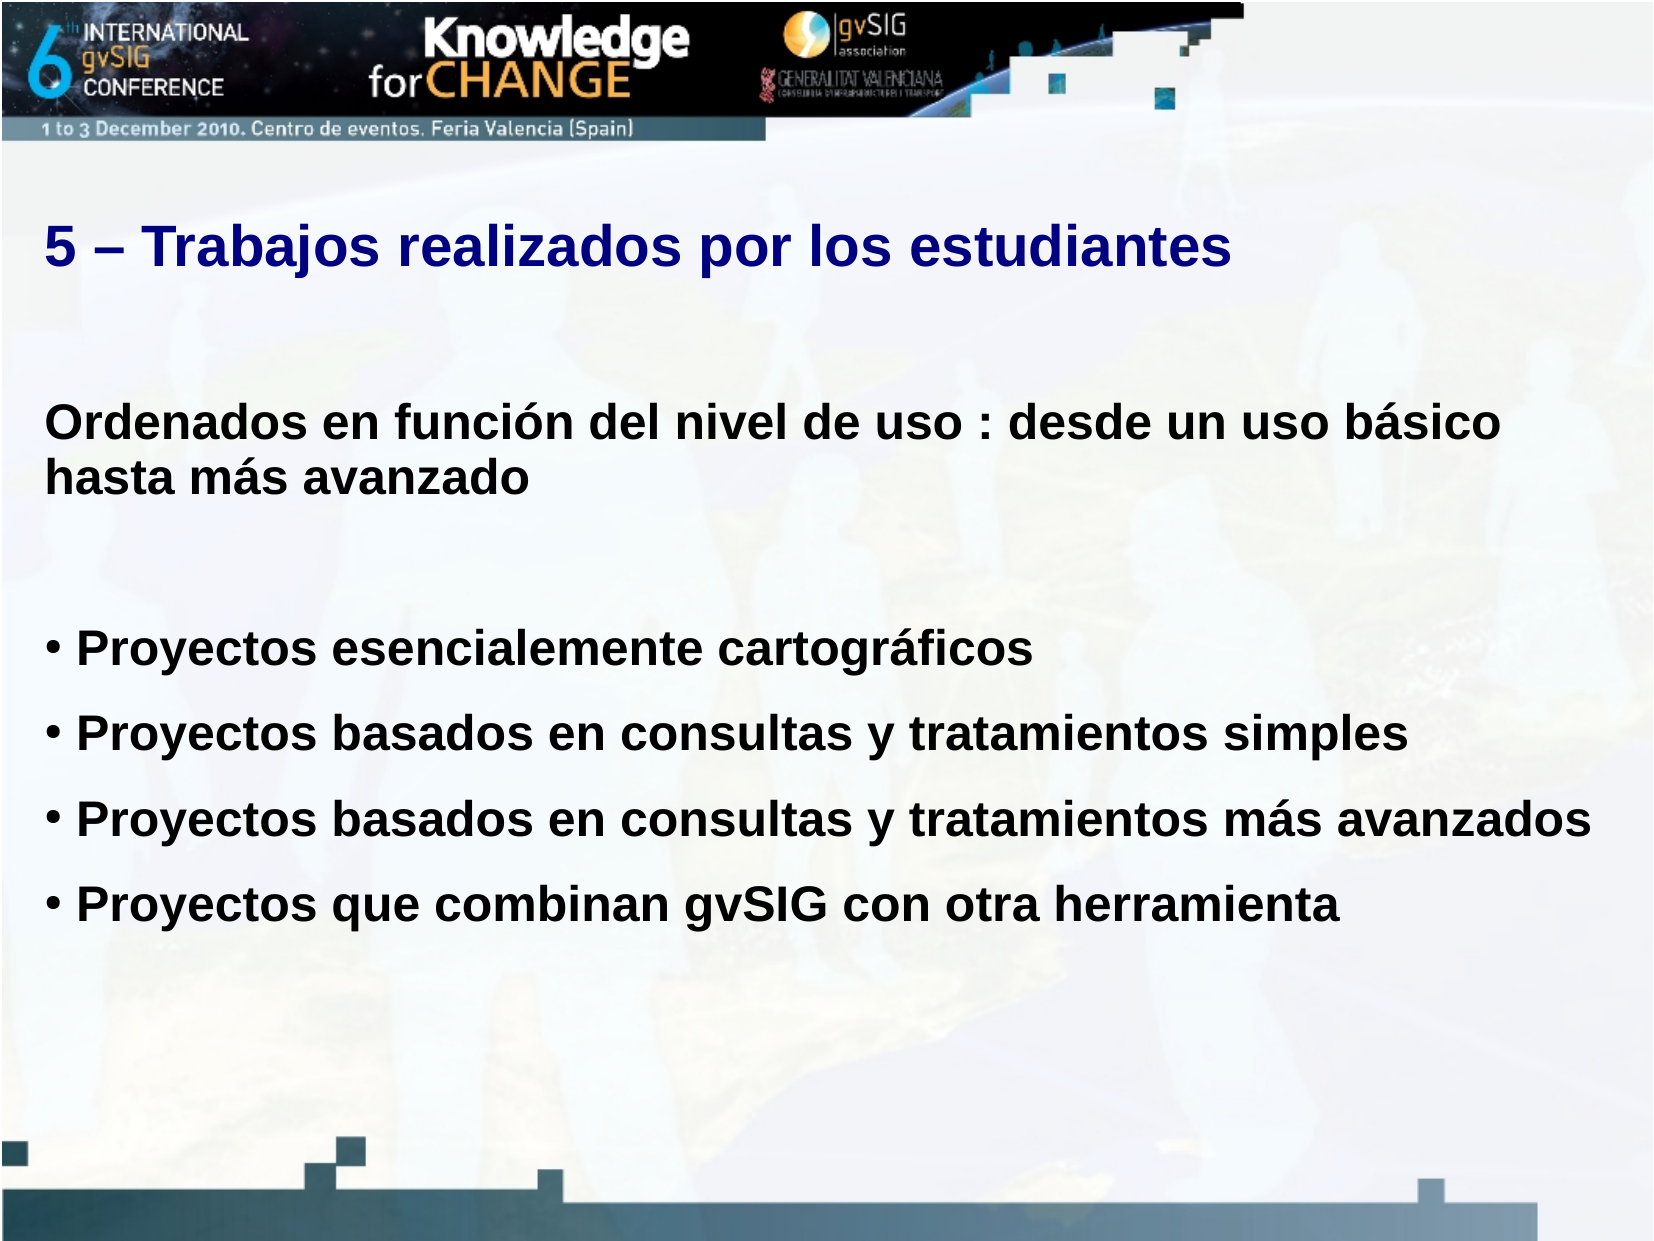

5 – Trabajos realizados por los estudiantes
Ordenados en función del nivel de uso : desde un uso básico hasta más avanzado
 Proyectos esencialemente cartográficos
 Proyectos basados en consultas y tratamientos simples
 Proyectos basados en consultas y tratamientos más avanzados
 Proyectos que combinan gvSIG con otra herramienta